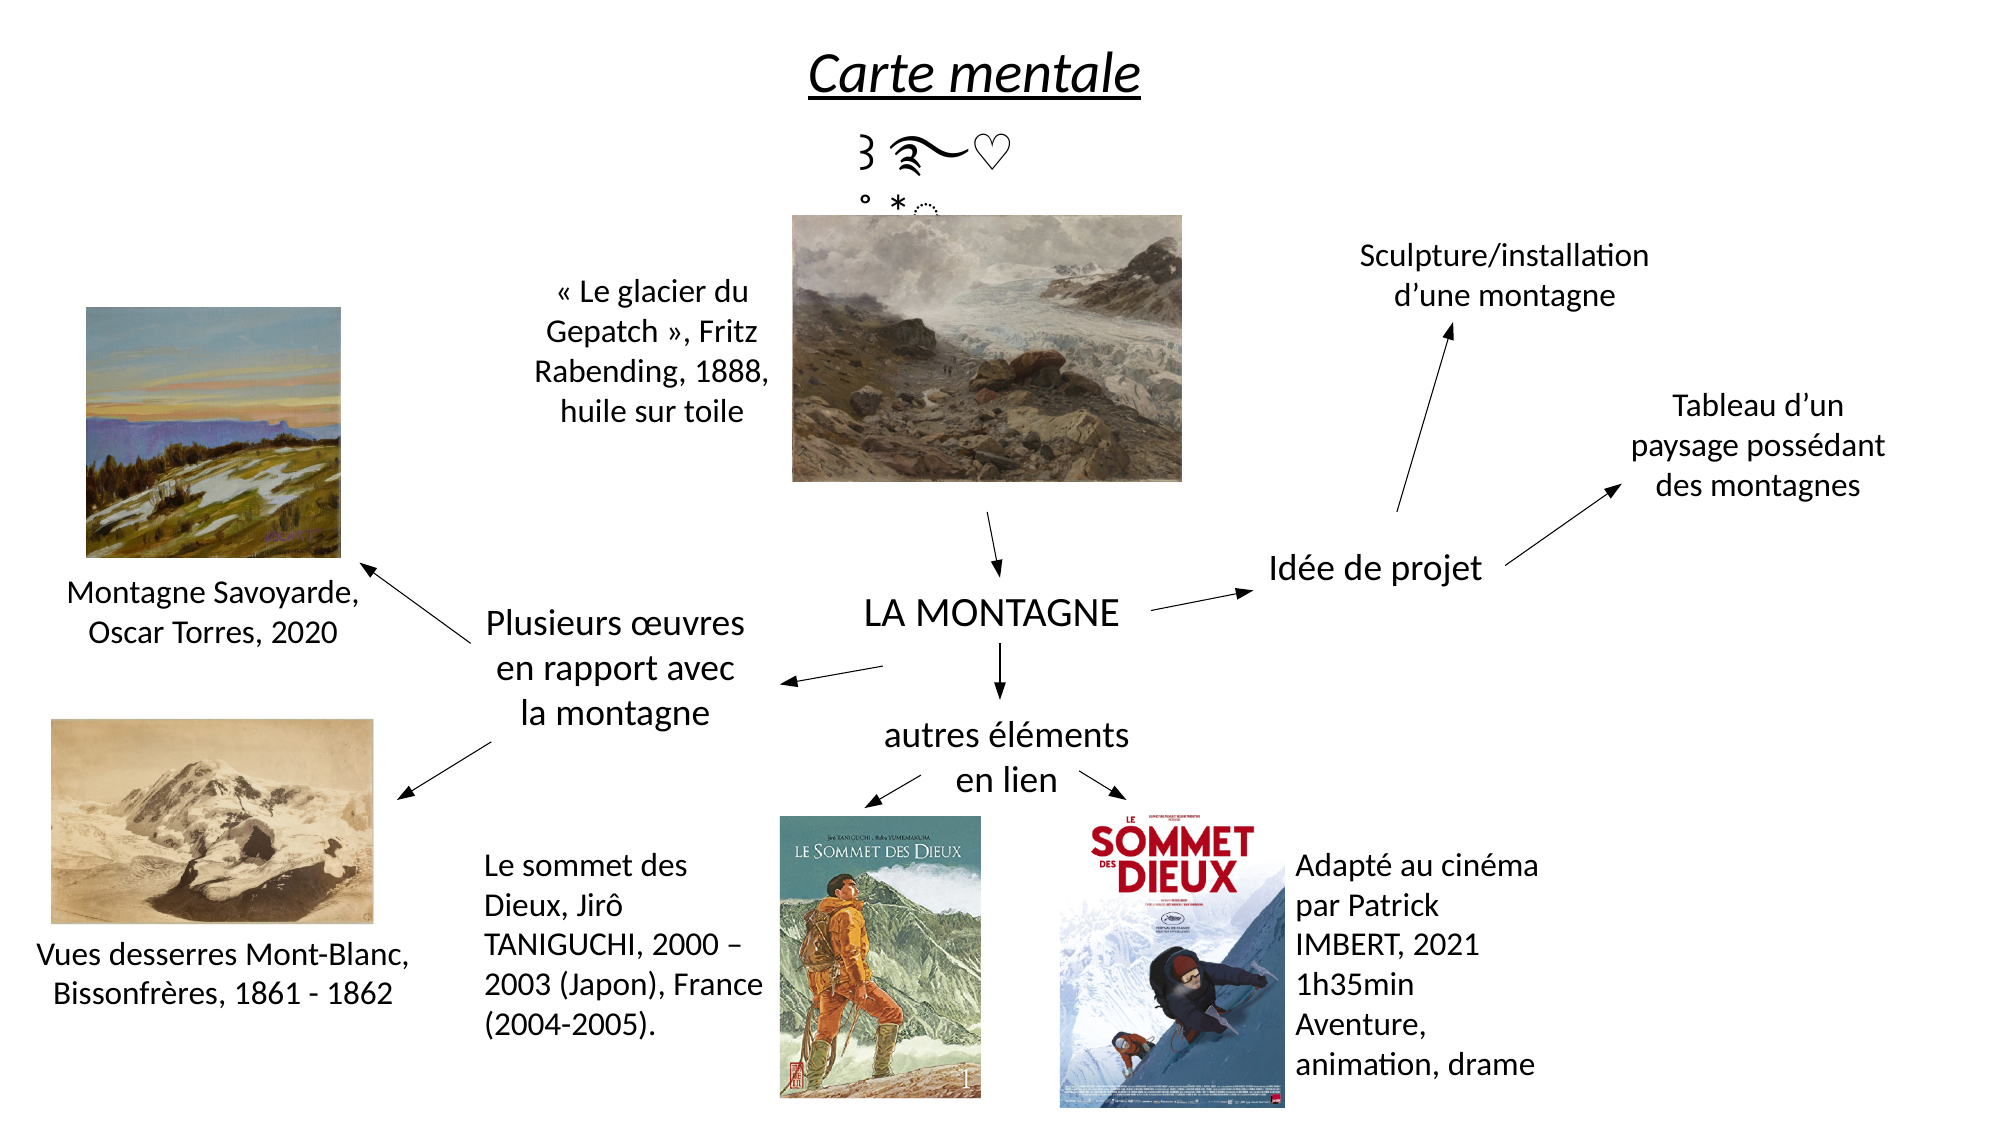

Carte mentale
꒱࿐♡ ˚.*ೃ
Sculpture/installation d’une montagne
« Le glacier du Gepatch », Fritz Rabending, 1888, huile sur toile
Tableau d’un paysage possédant des montagnes
Idée de projet
Montagne Savoyarde, Oscar Torres, 2020
LA MONTAGNE
Plusieurs œuvres en rapport avec la montagne
autres éléments en lien
Le sommet des Dieux, Jirô TANIGUCHI, 2000 – 2003 (Japon), France (2004-2005).
Adapté au cinéma par Patrick IMBERT, 2021
1h35min
Aventure, animation, drame
Vues desserres Mont-Blanc, Bissonfrères, 1861 - 1862